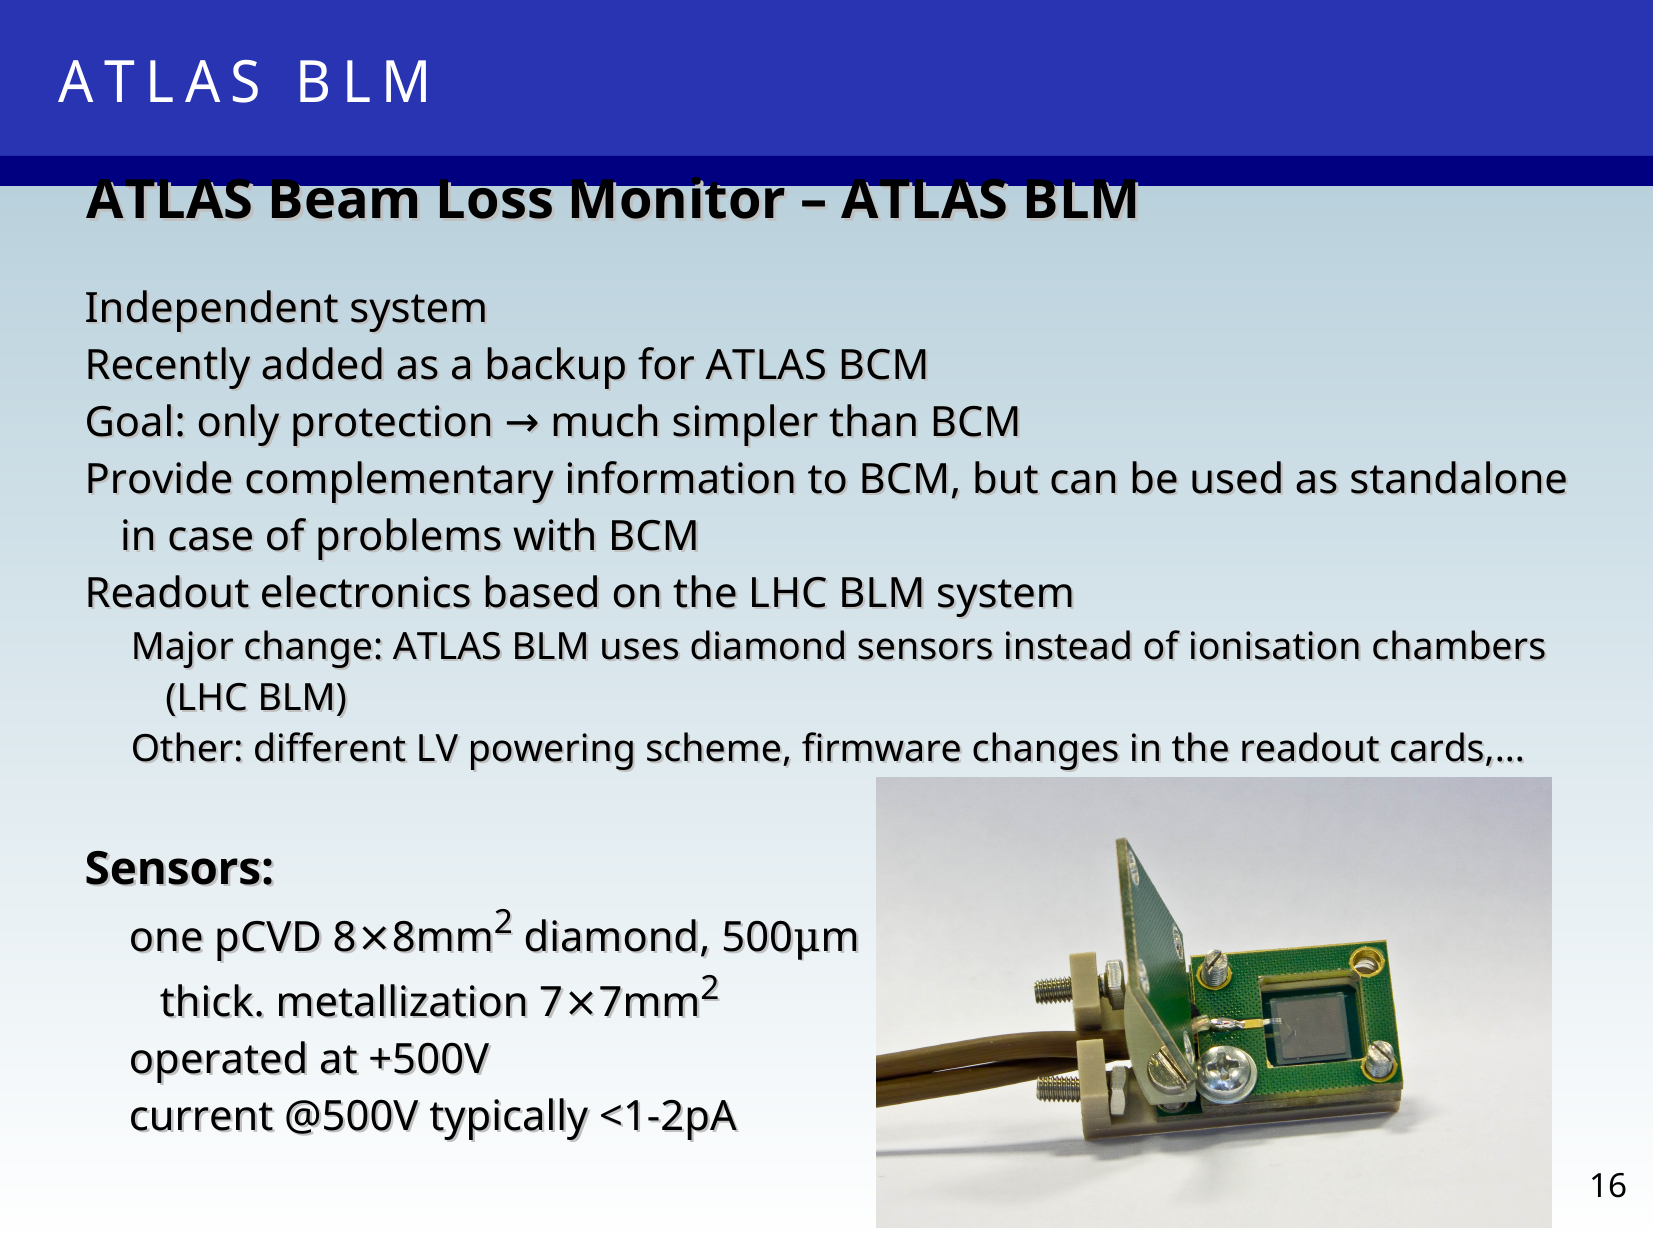

# ATLAS BLM
ATLAS Beam Loss Monitor – ATLAS BLM
Independent system
Recently added as a backup for ATLAS BCM
Goal: only protection → much simpler than BCM
Provide complementary information to BCM, but can be used as standalone in case of problems with BCM
Readout electronics based on the LHC BLM system
Major change: ATLAS BLM uses diamond sensors instead of ionisation chambers (LHC BLM)
Other: different LV powering scheme, firmware changes in the readout cards,...
Sensors:
one pCVD 8×8mm2 diamond, 500μm
thick. metallization 7×7mm2
operated at +500V
current @500V typically <1-2pA
16